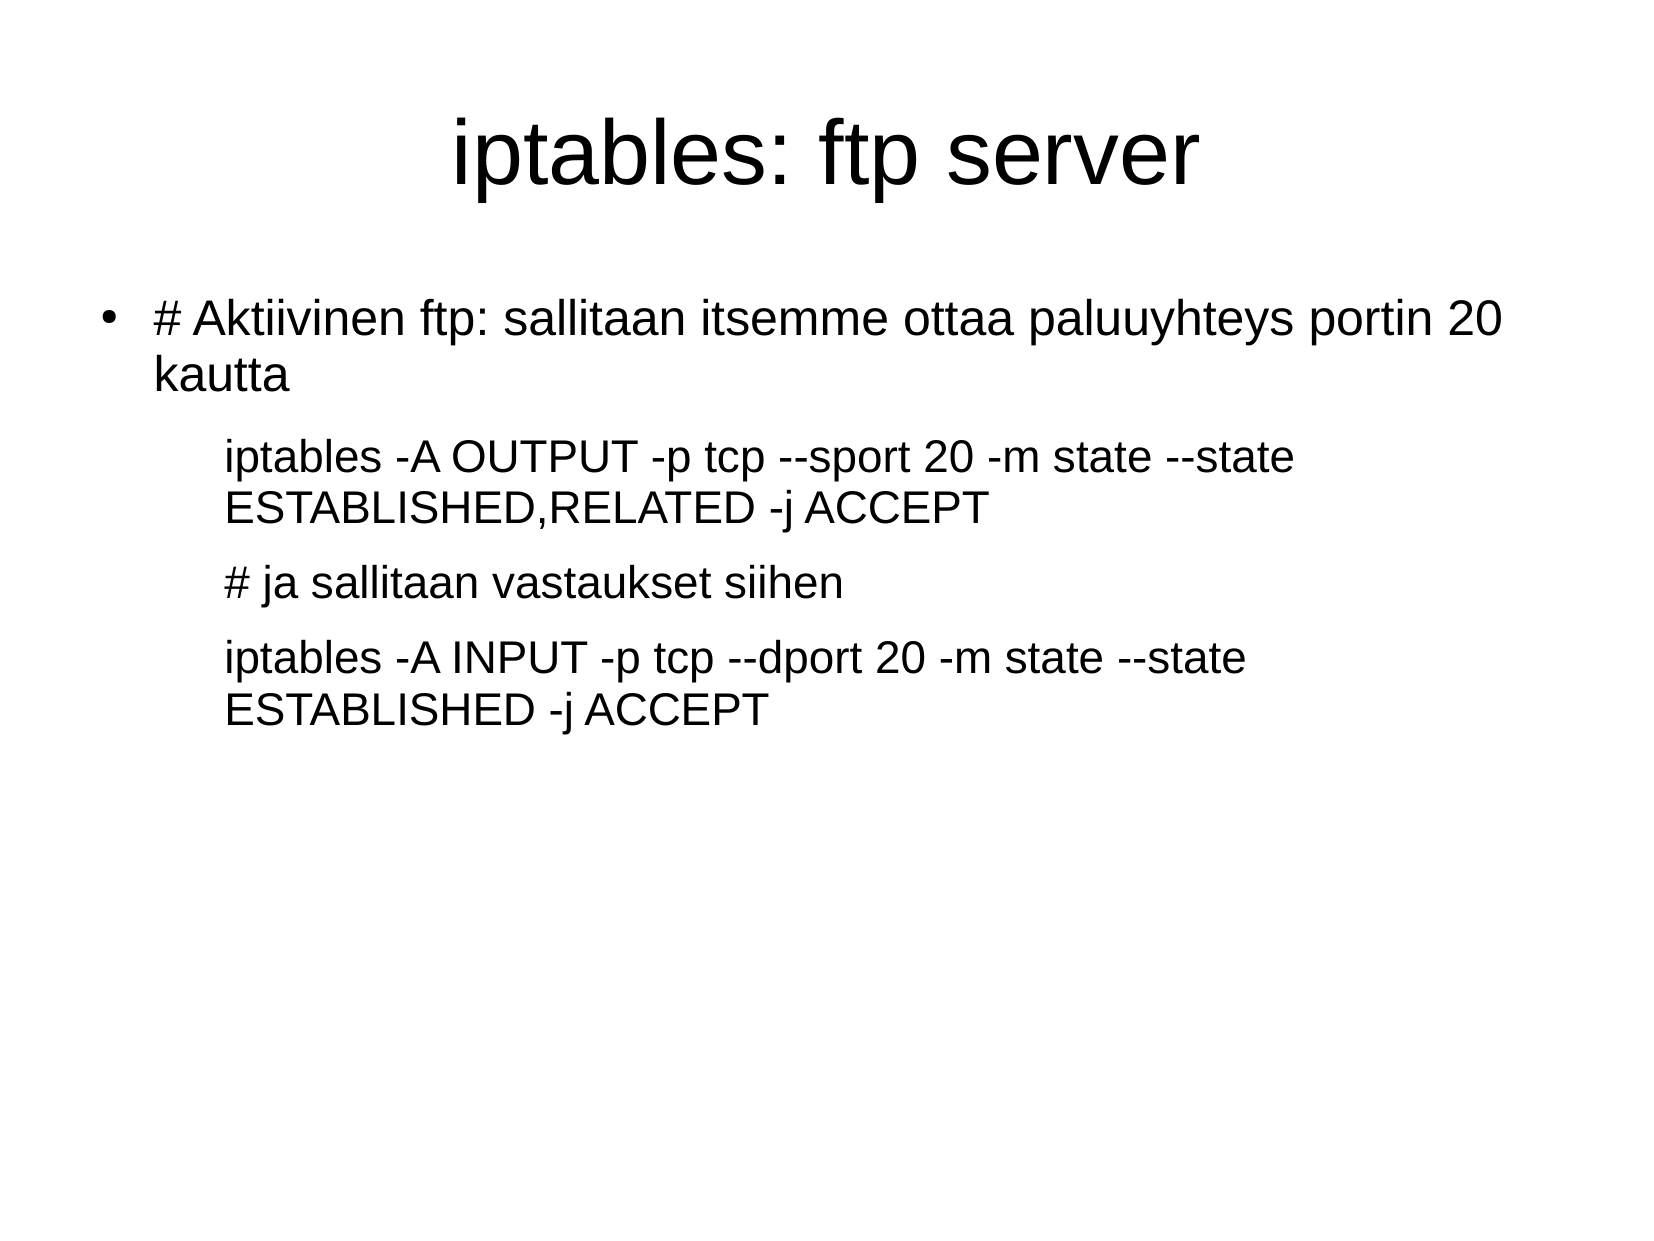

# iptables: ftp server
# Aktiivinen ftp: sallitaan itsemme ottaa paluuyhteys portin 20 kautta
iptables -A OUTPUT -p tcp --sport 20 -m state --state ESTABLISHED,RELATED -j ACCEPT
# ja sallitaan vastaukset siihen
iptables -A INPUT -p tcp --dport 20 -m state --state ESTABLISHED -j ACCEPT